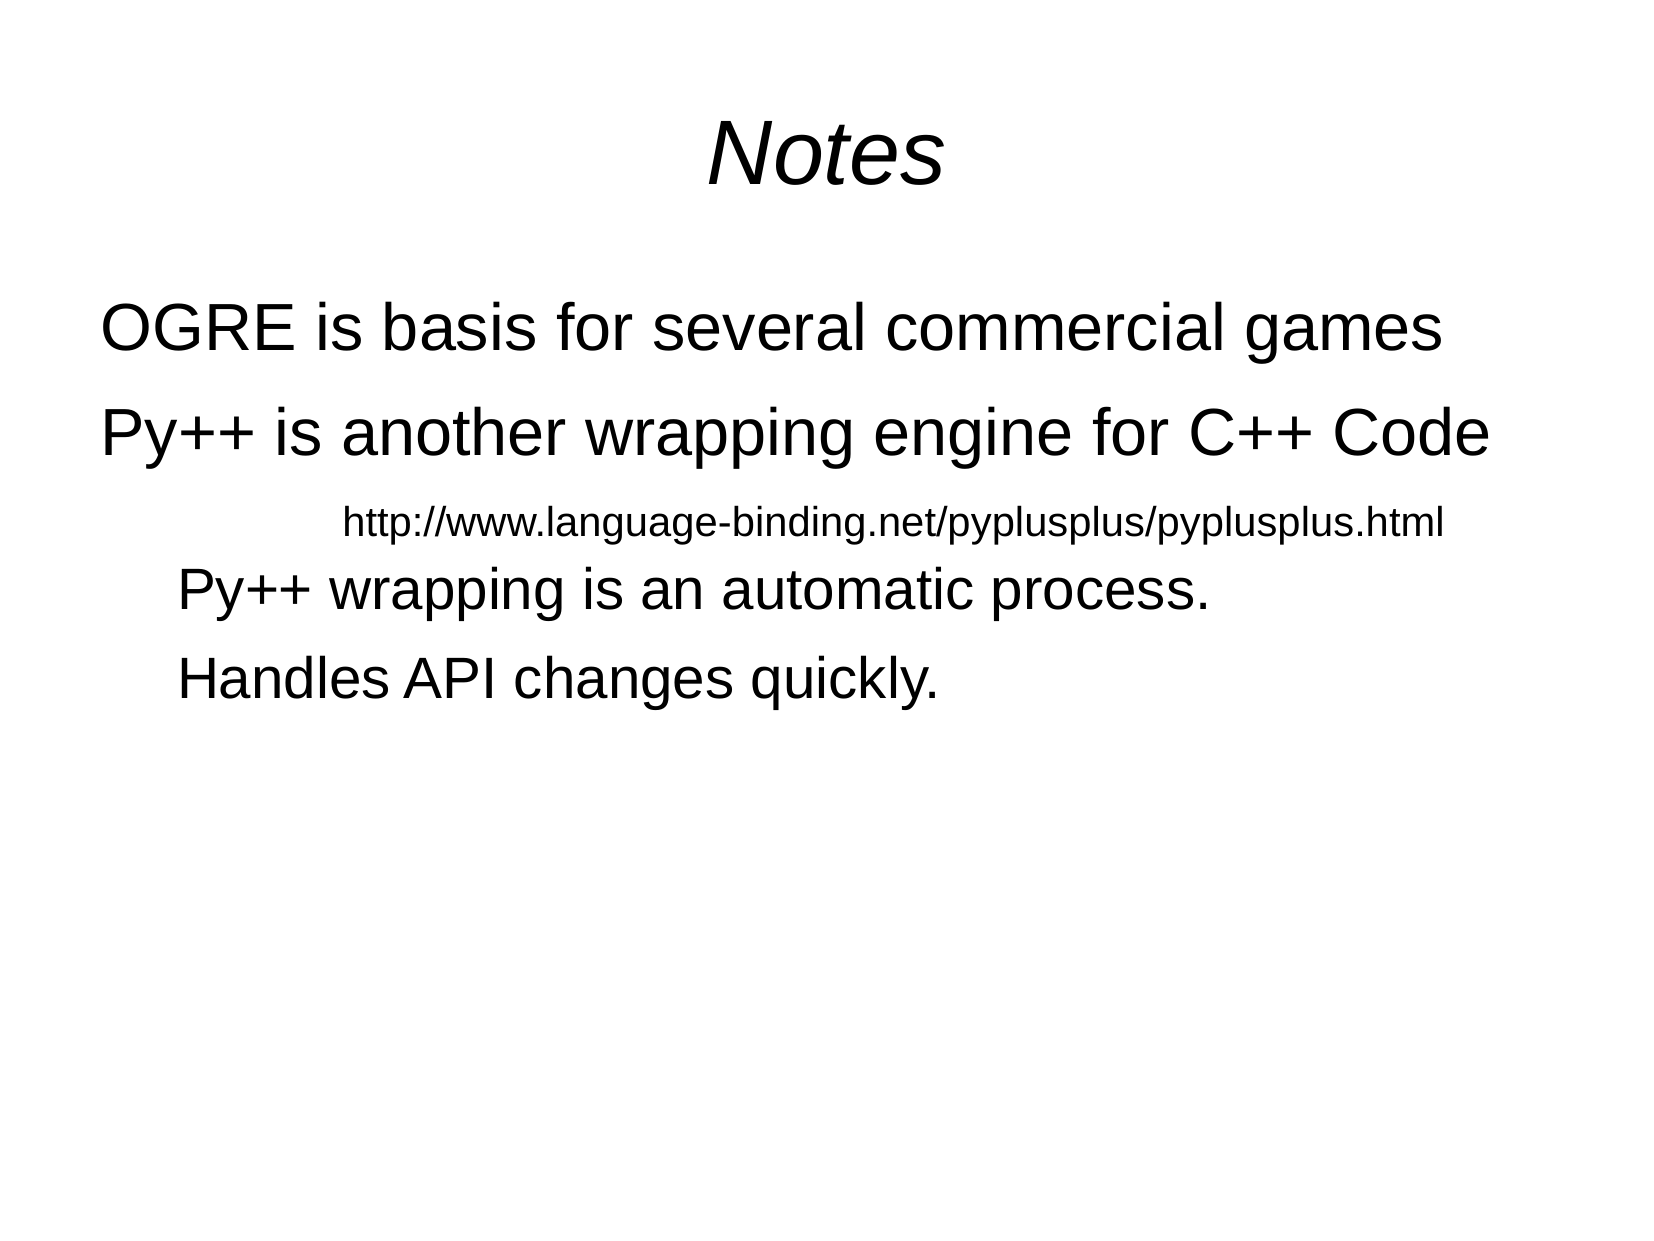

# Notes
OGRE is basis for several commercial games
Py++ is another wrapping engine for C++ Code
 http://www.language-binding.net/pyplusplus/pyplusplus.html
Py++ wrapping is an automatic process.
Handles API changes quickly.